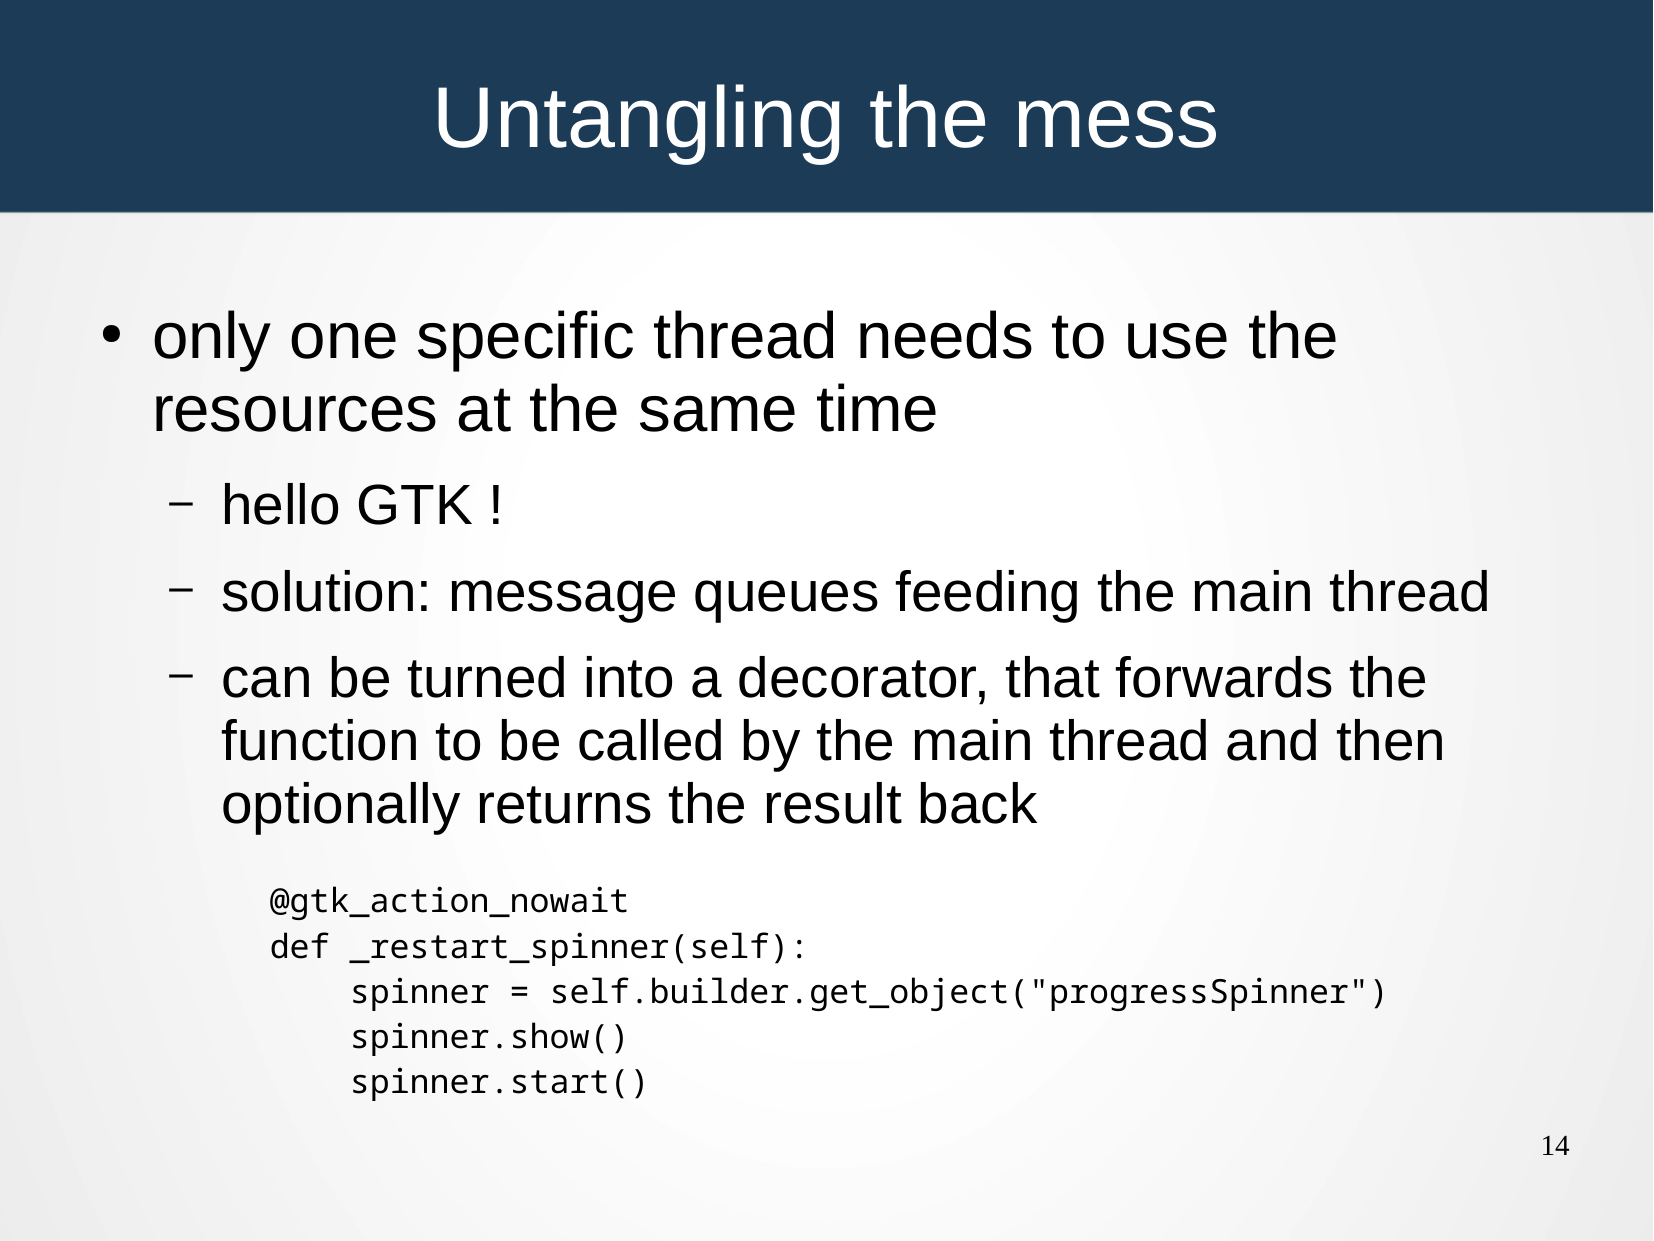

# Untangling the mess
only one specific thread needs to use the resources at the same time
hello GTK !
solution: message queues feeding the main thread
can be turned into a decorator, that forwards the function to be called by the main thread and then optionally returns the result back
@gtk_action_nowait
def _restart_spinner(self):
 spinner = self.builder.get_object("progressSpinner")
 spinner.show()
 spinner.start()
14